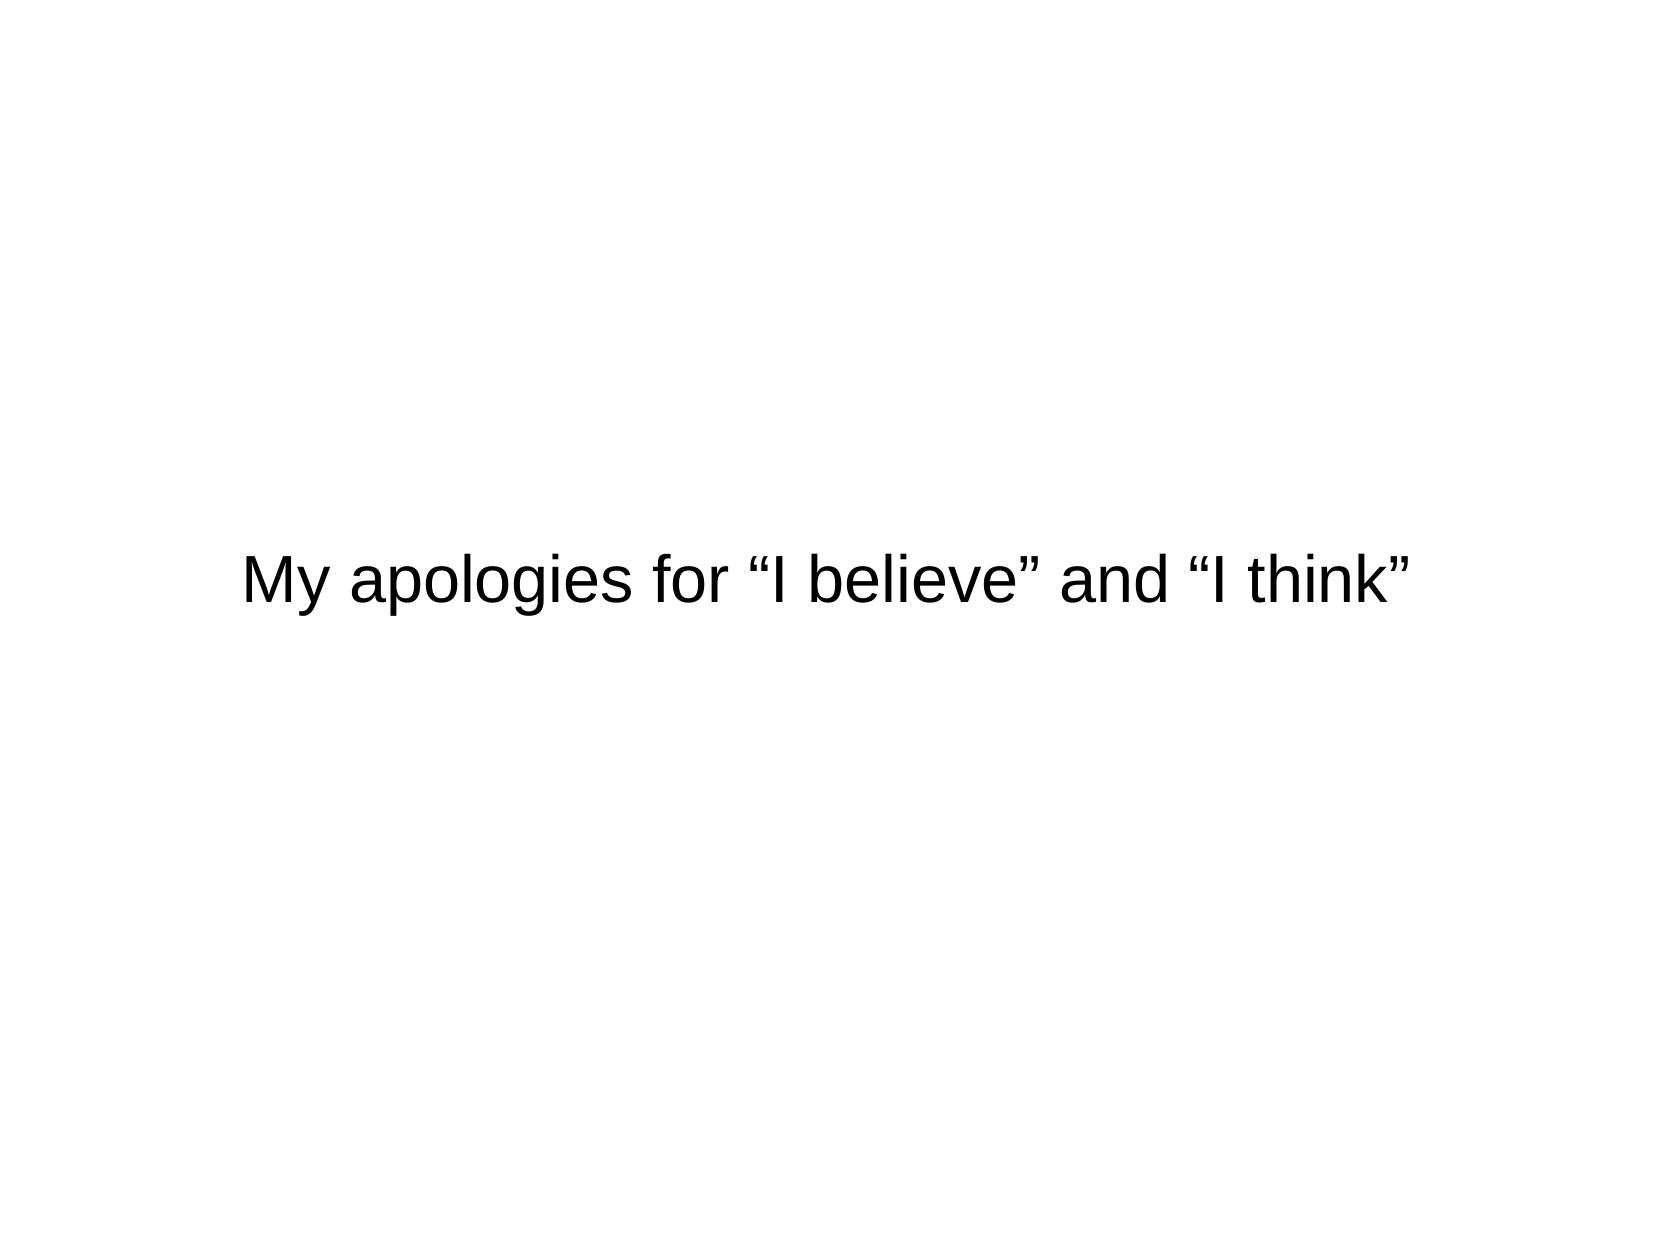

# My apologies for “I believe” and “I think”